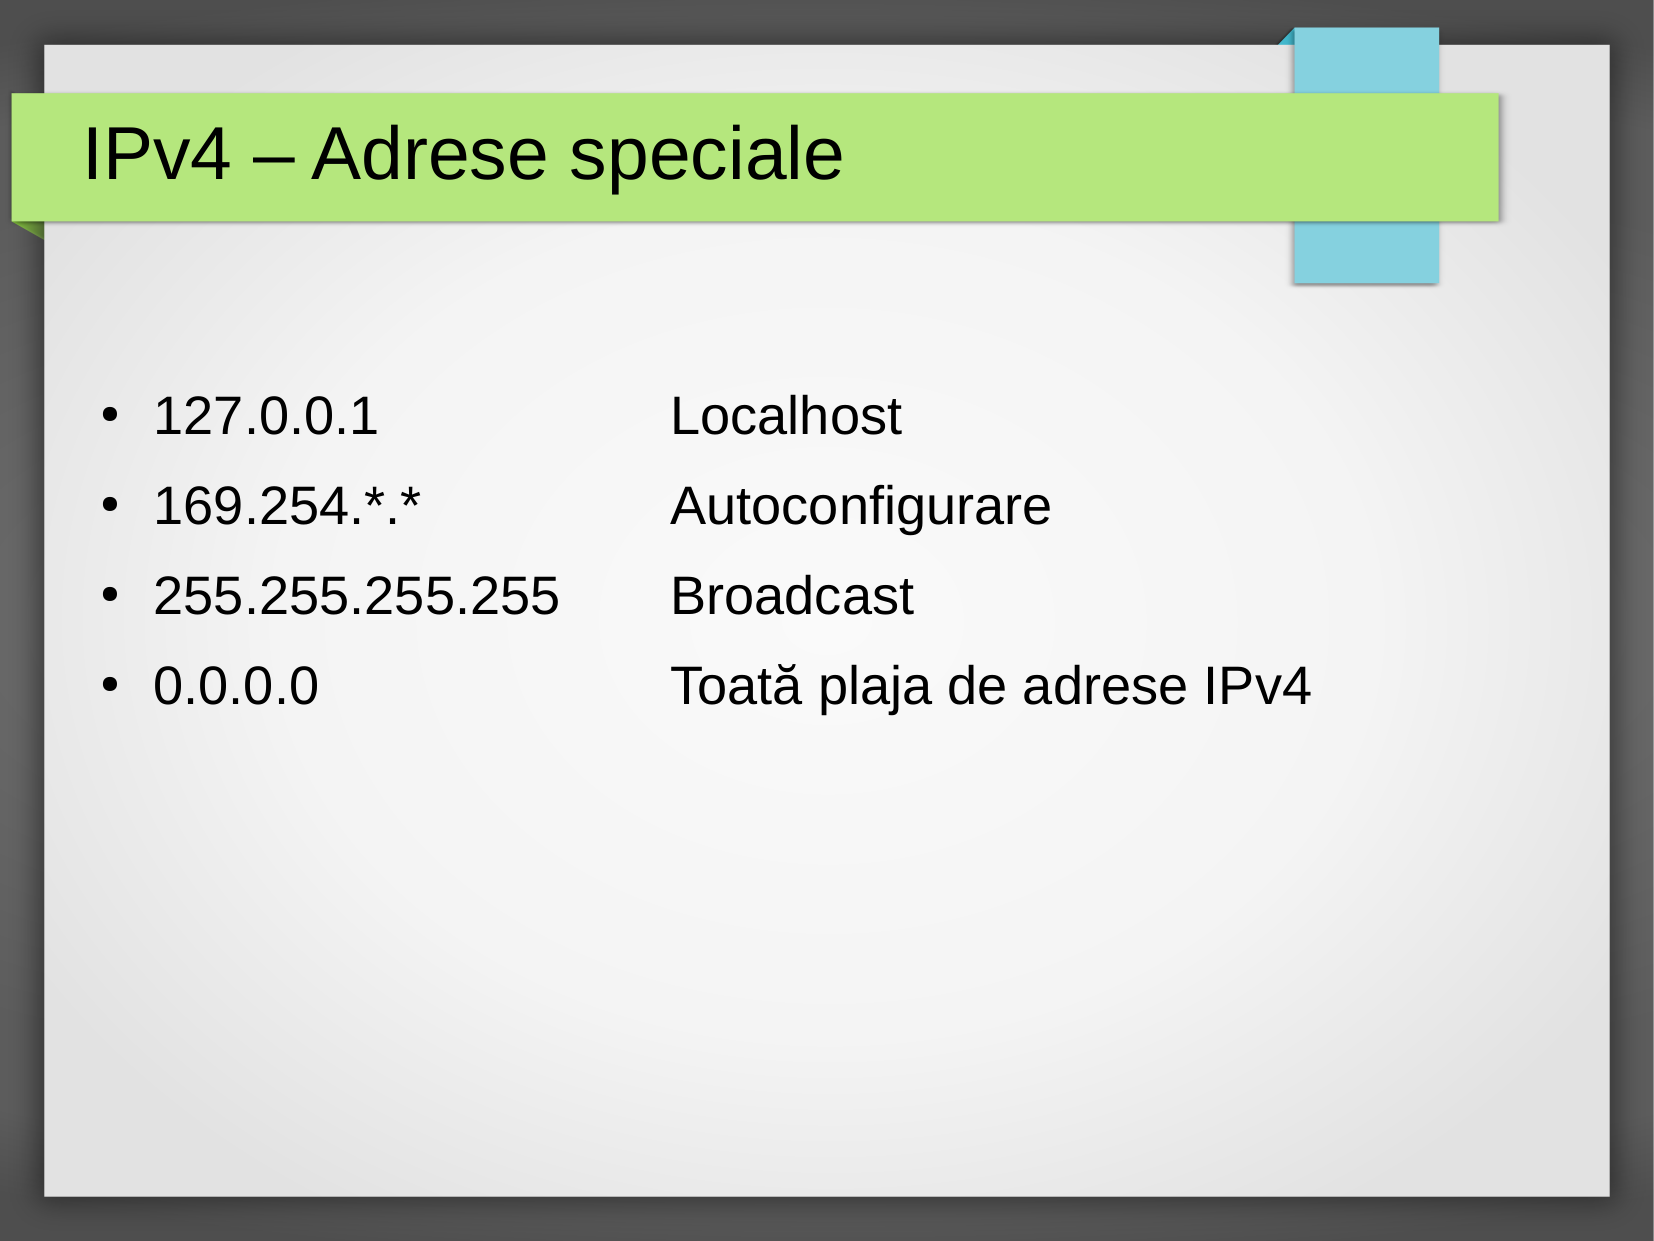

# IPv4 – Adrese speciale
127.0.0.1				Localhost
169.254.*.*				Autoconfigurare
255.255.255.255		Broadcast
0.0.0.0					Toată plaja de adrese IPv4